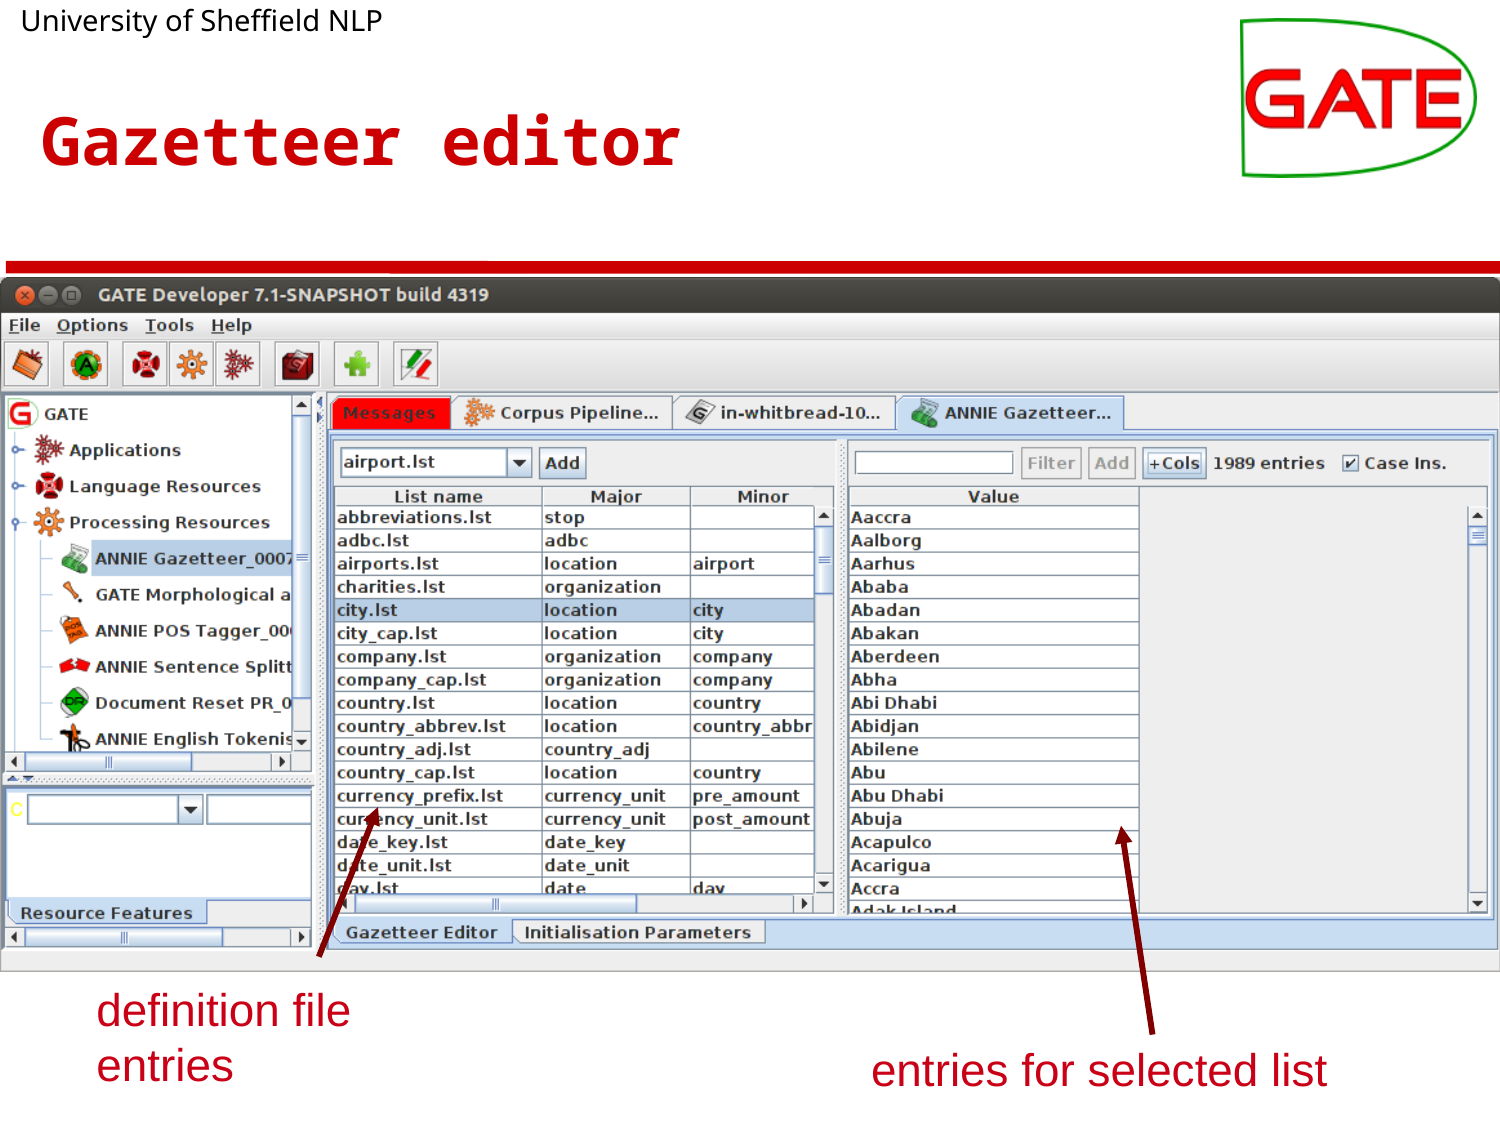

Gazetteer editor
definition file entries
entries for selected list